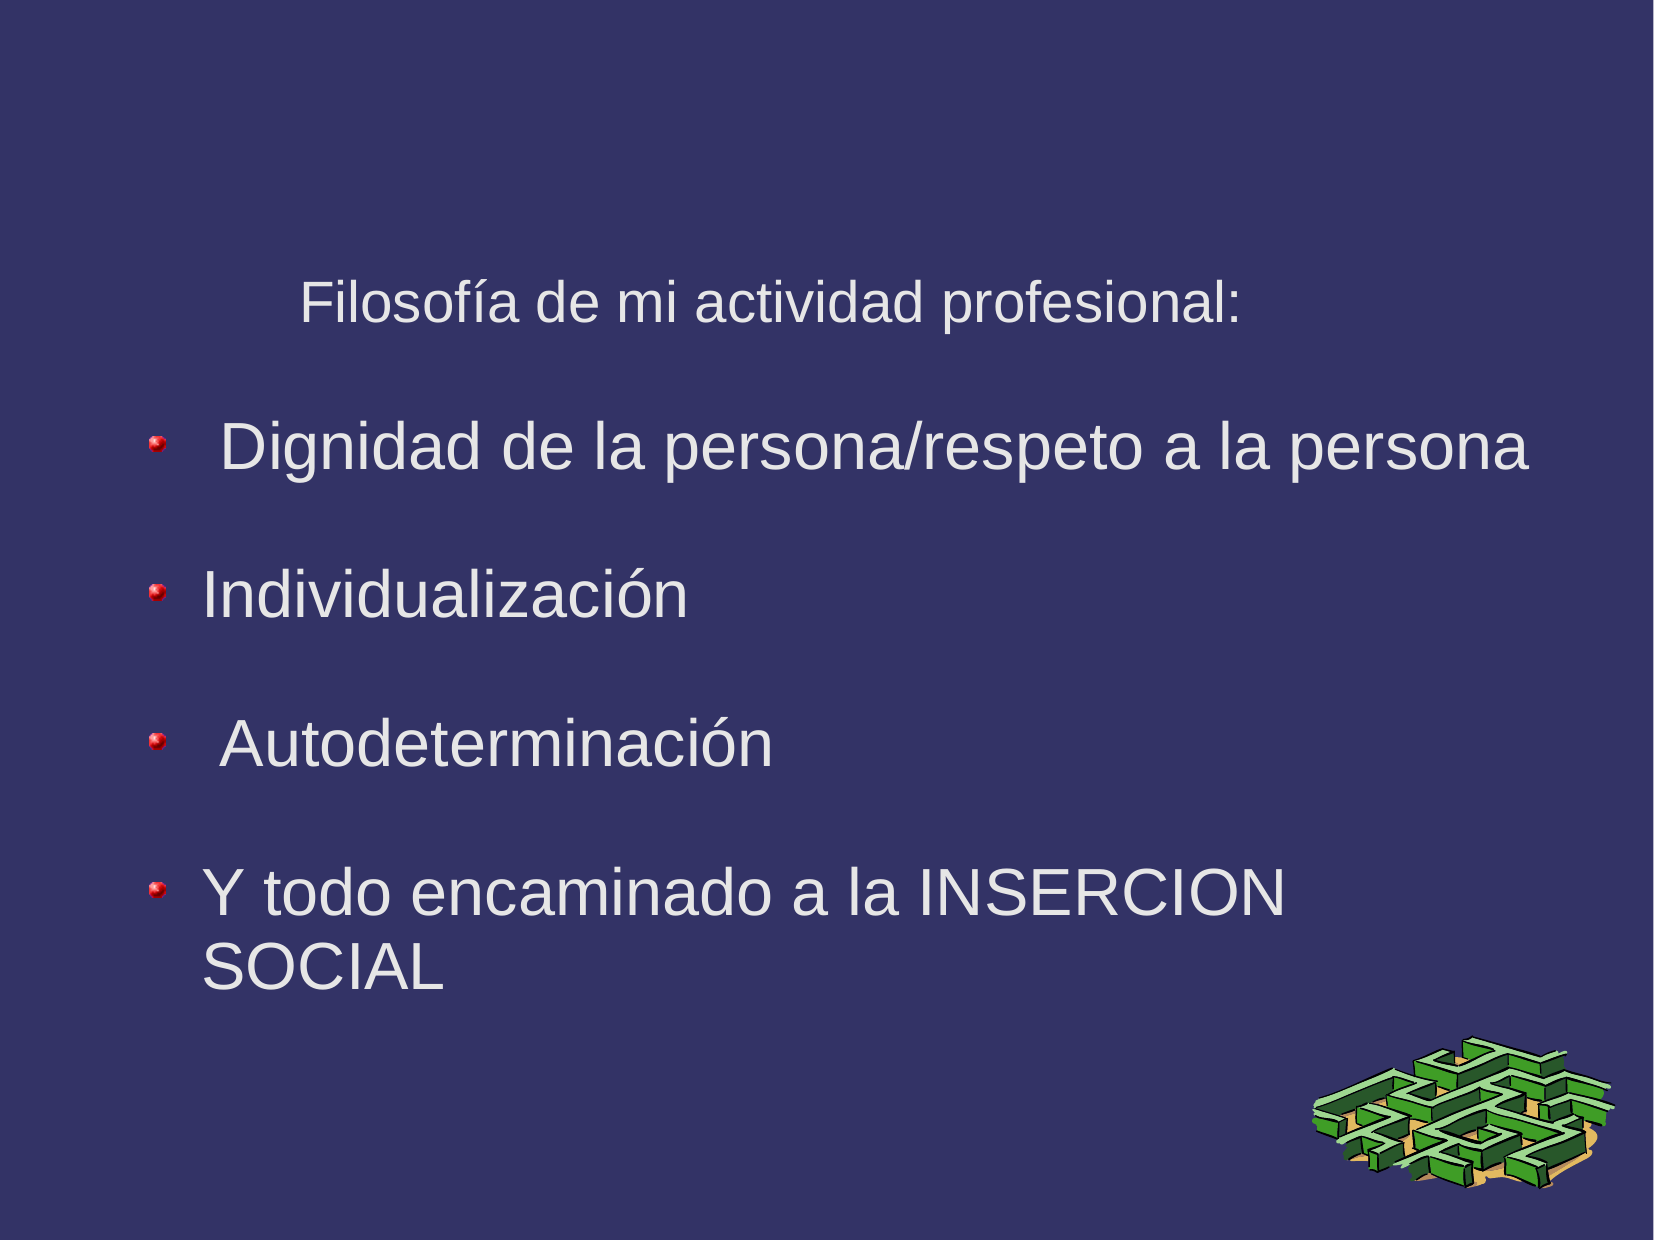

#
Filosofía de mi actividad profesional:
 Dignidad de la persona/respeto a la persona
Individualización
 Autodeterminación
Y todo encaminado a la INSERCION SOCIAL